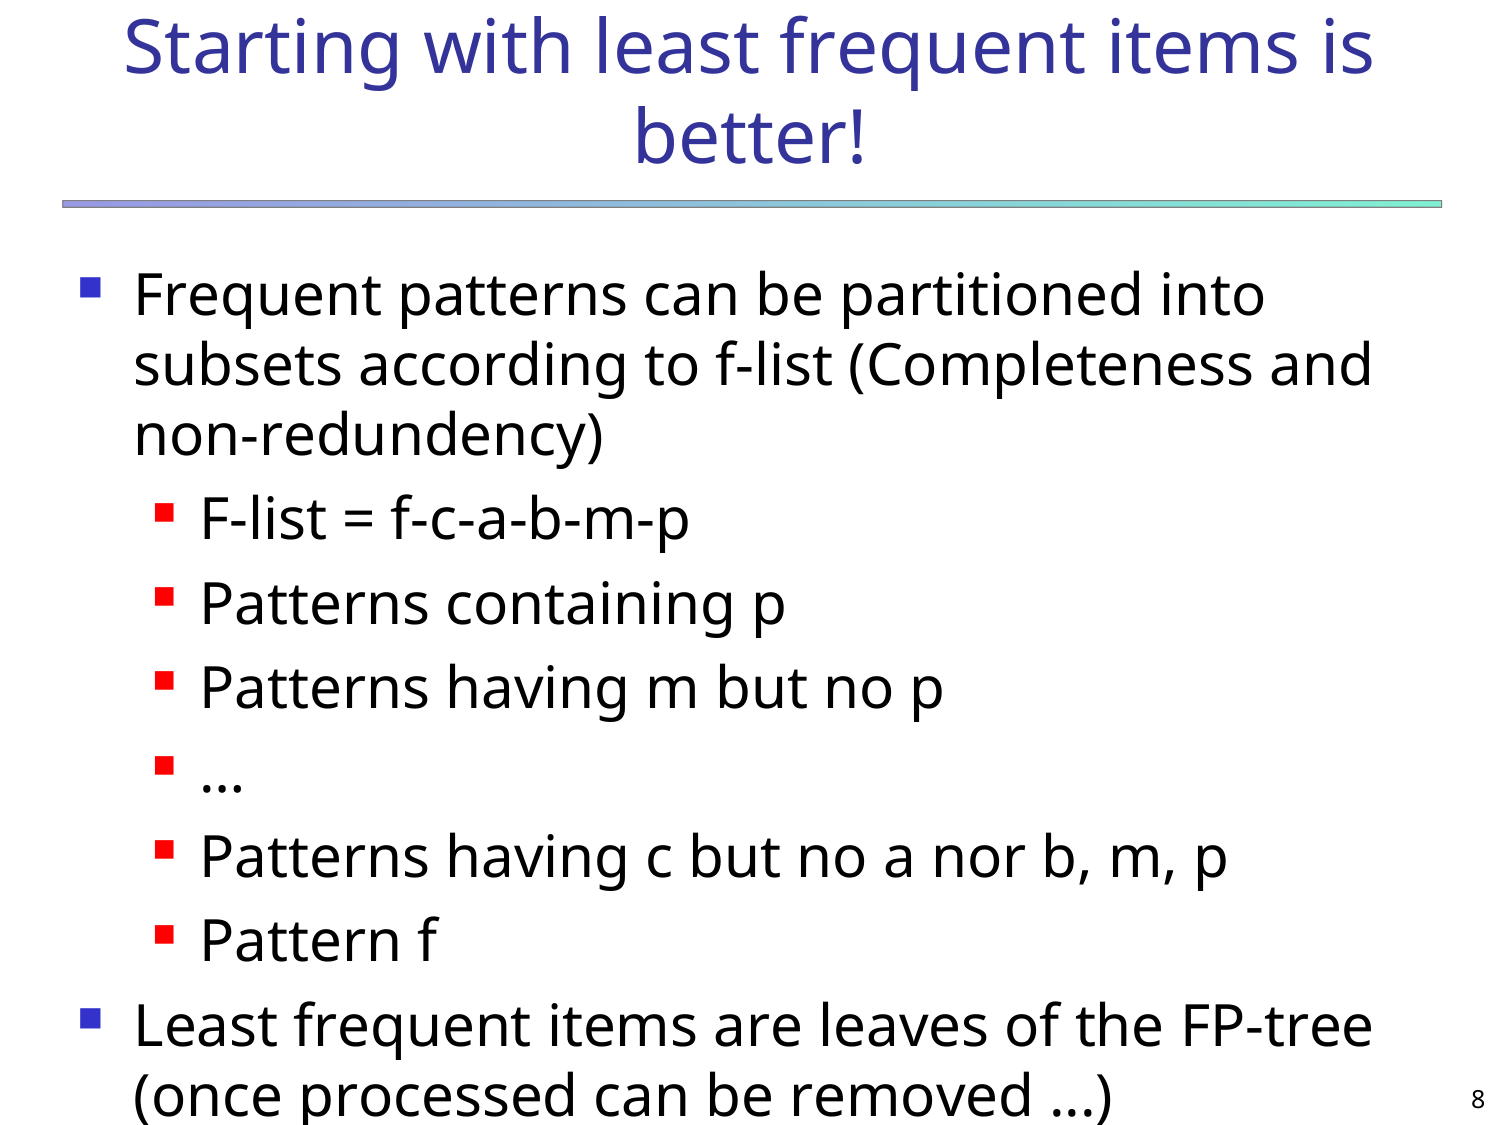

# Starting with least frequent items is better!
Frequent patterns can be partitioned into subsets according to f-list (Completeness and non-redundency)
F-list = f-c-a-b-m-p
Patterns containing p
Patterns having m but no p
…
Patterns having c but no a nor b, m, p
Pattern f
Least frequent items are leaves of the FP-tree (once processed can be removed ...)